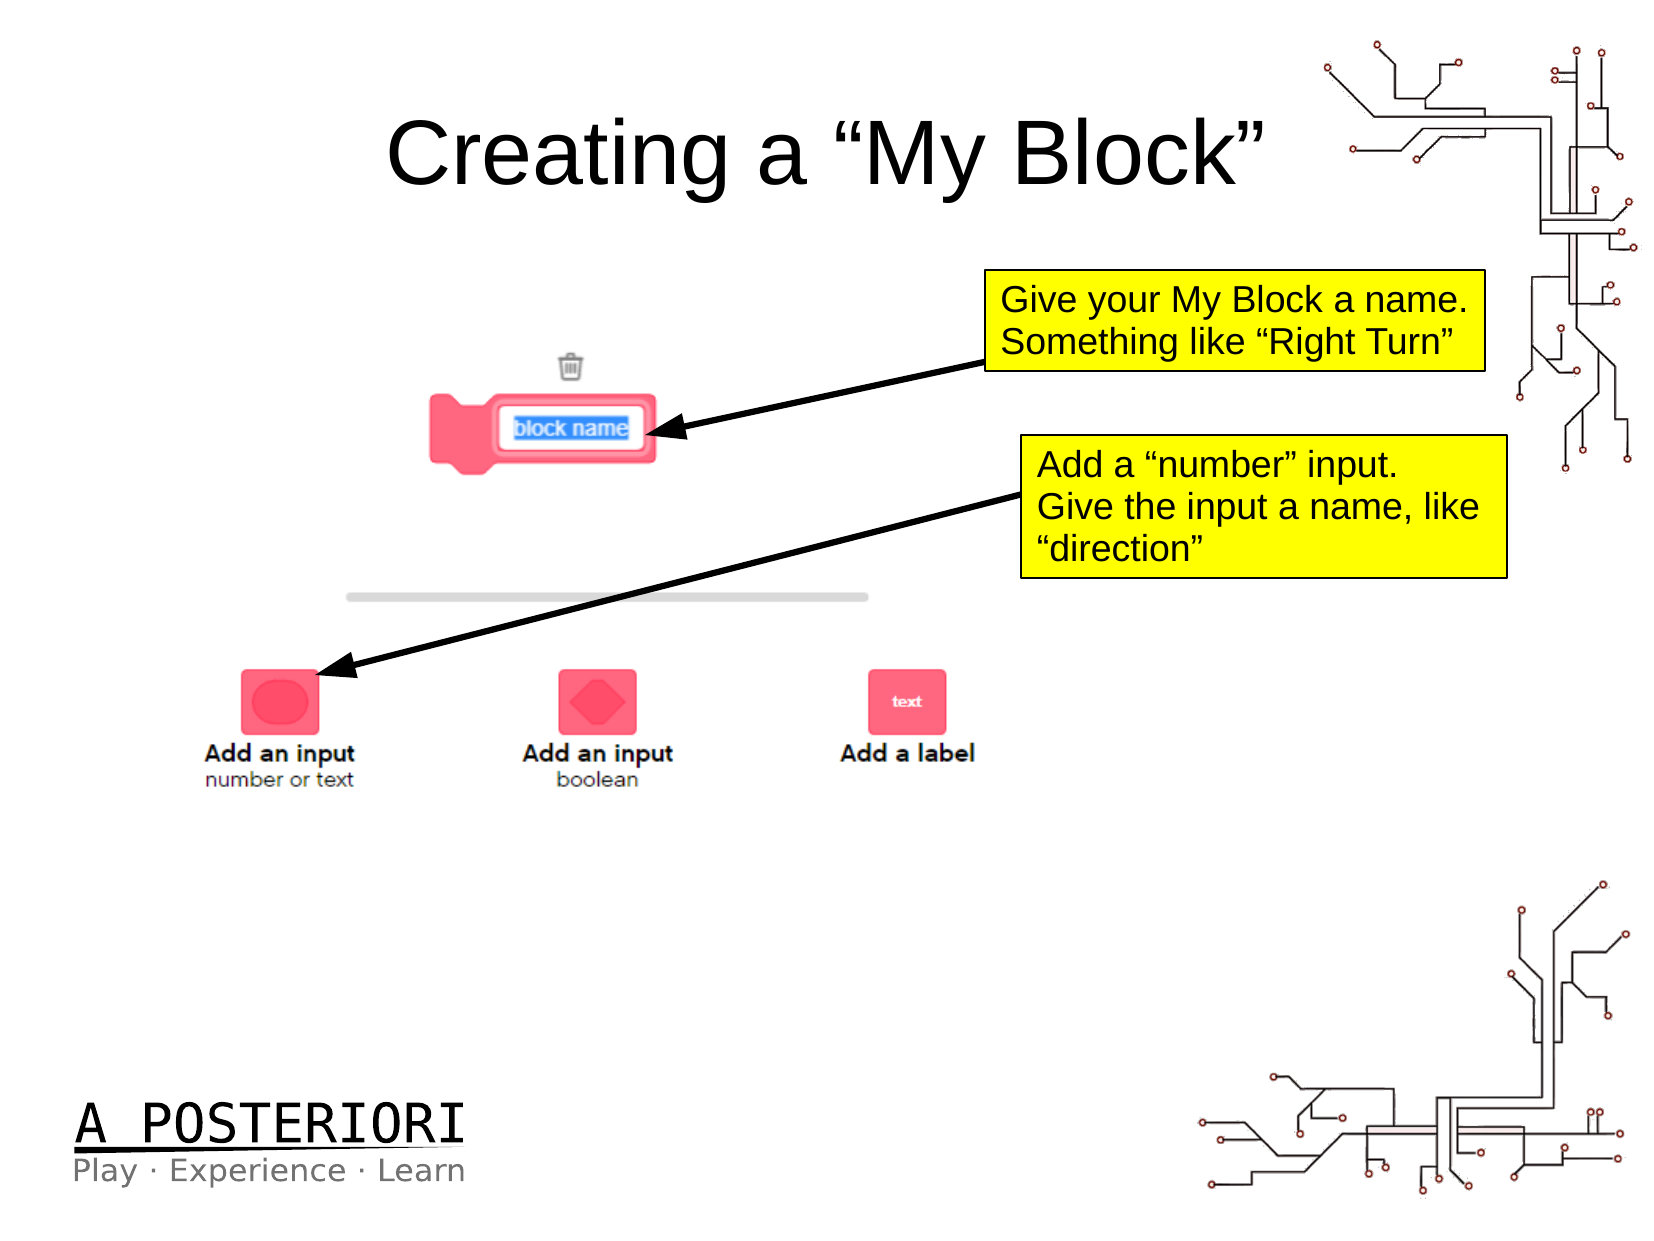

# Creating a “My Block”
Give your My Block a name.
Something like “Right Turn”
Add a “number” input.
Give the input a name, like
“direction”